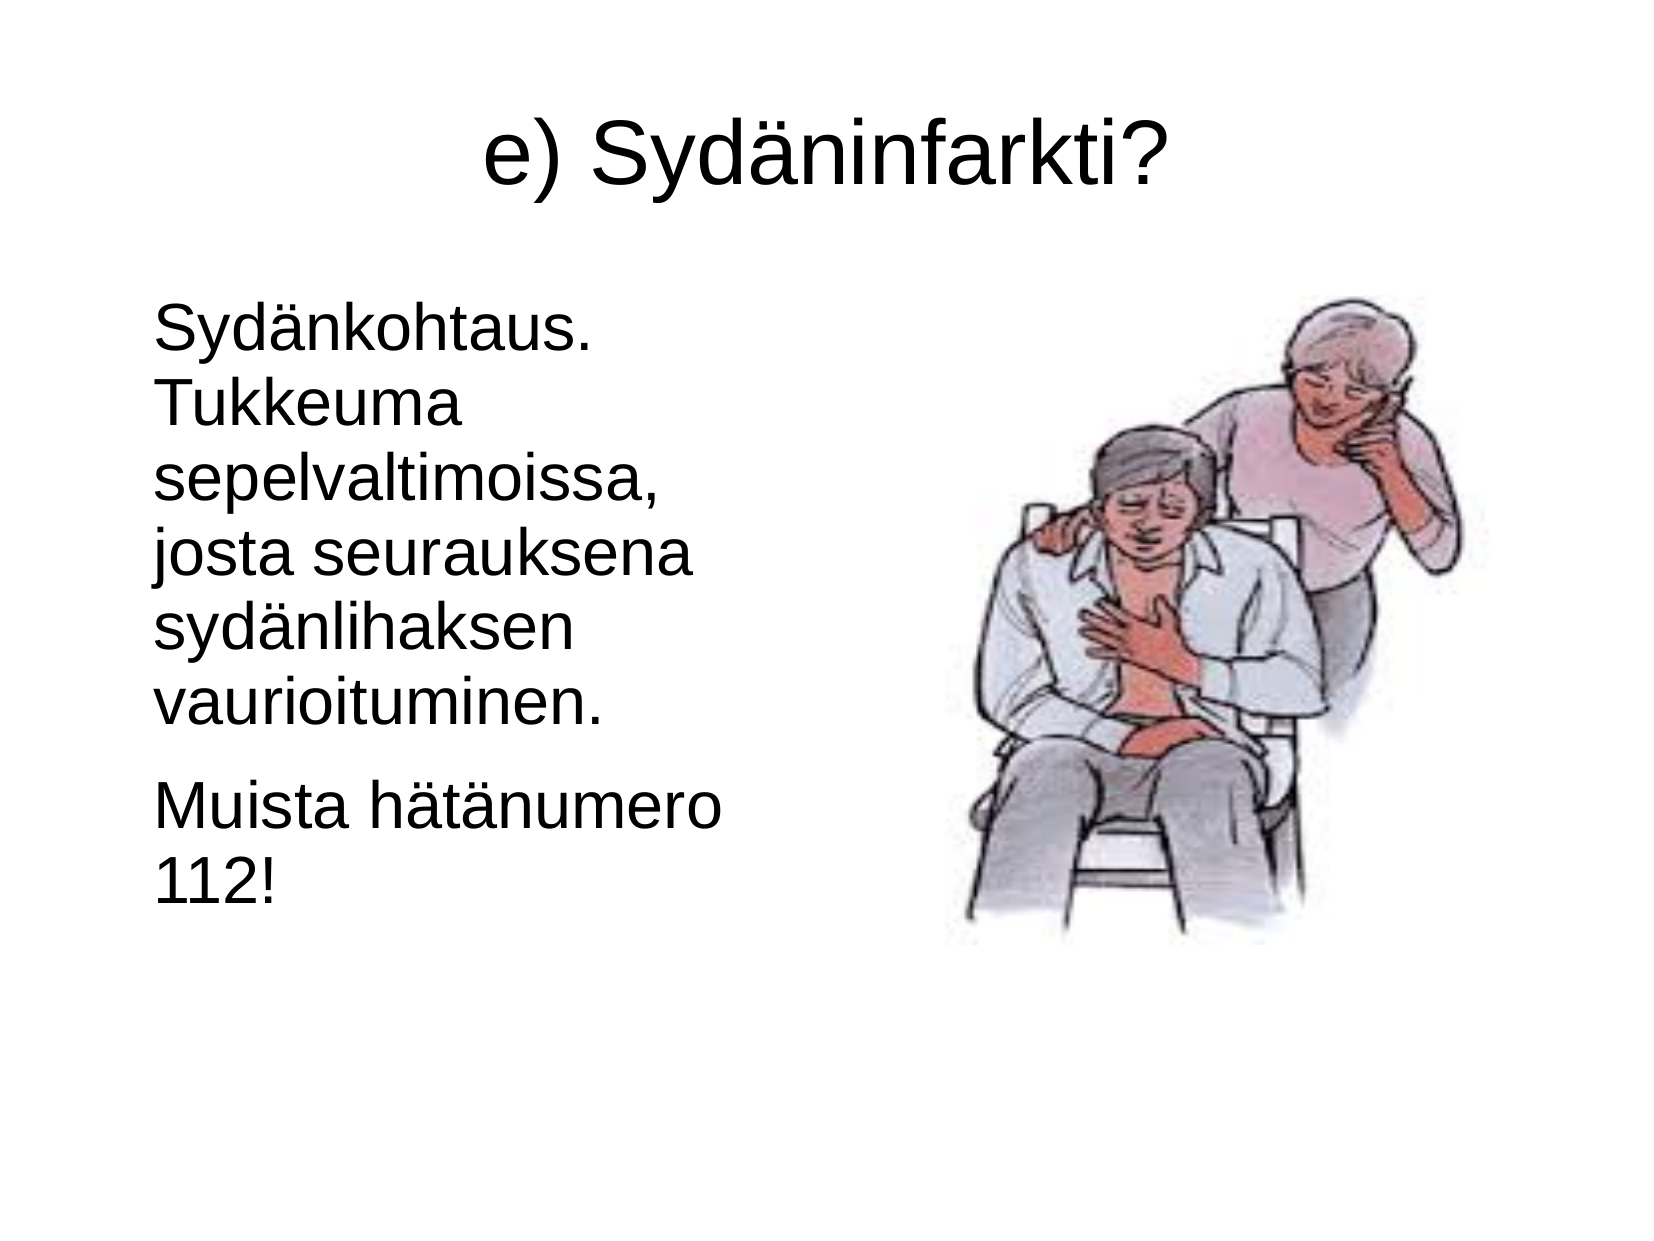

# e) Sydäninfarkti?
Sydänkohtaus. Tukkeuma sepelvaltimoissa, josta seurauksena sydänlihaksen vaurioituminen.
Muista hätänumero 112!